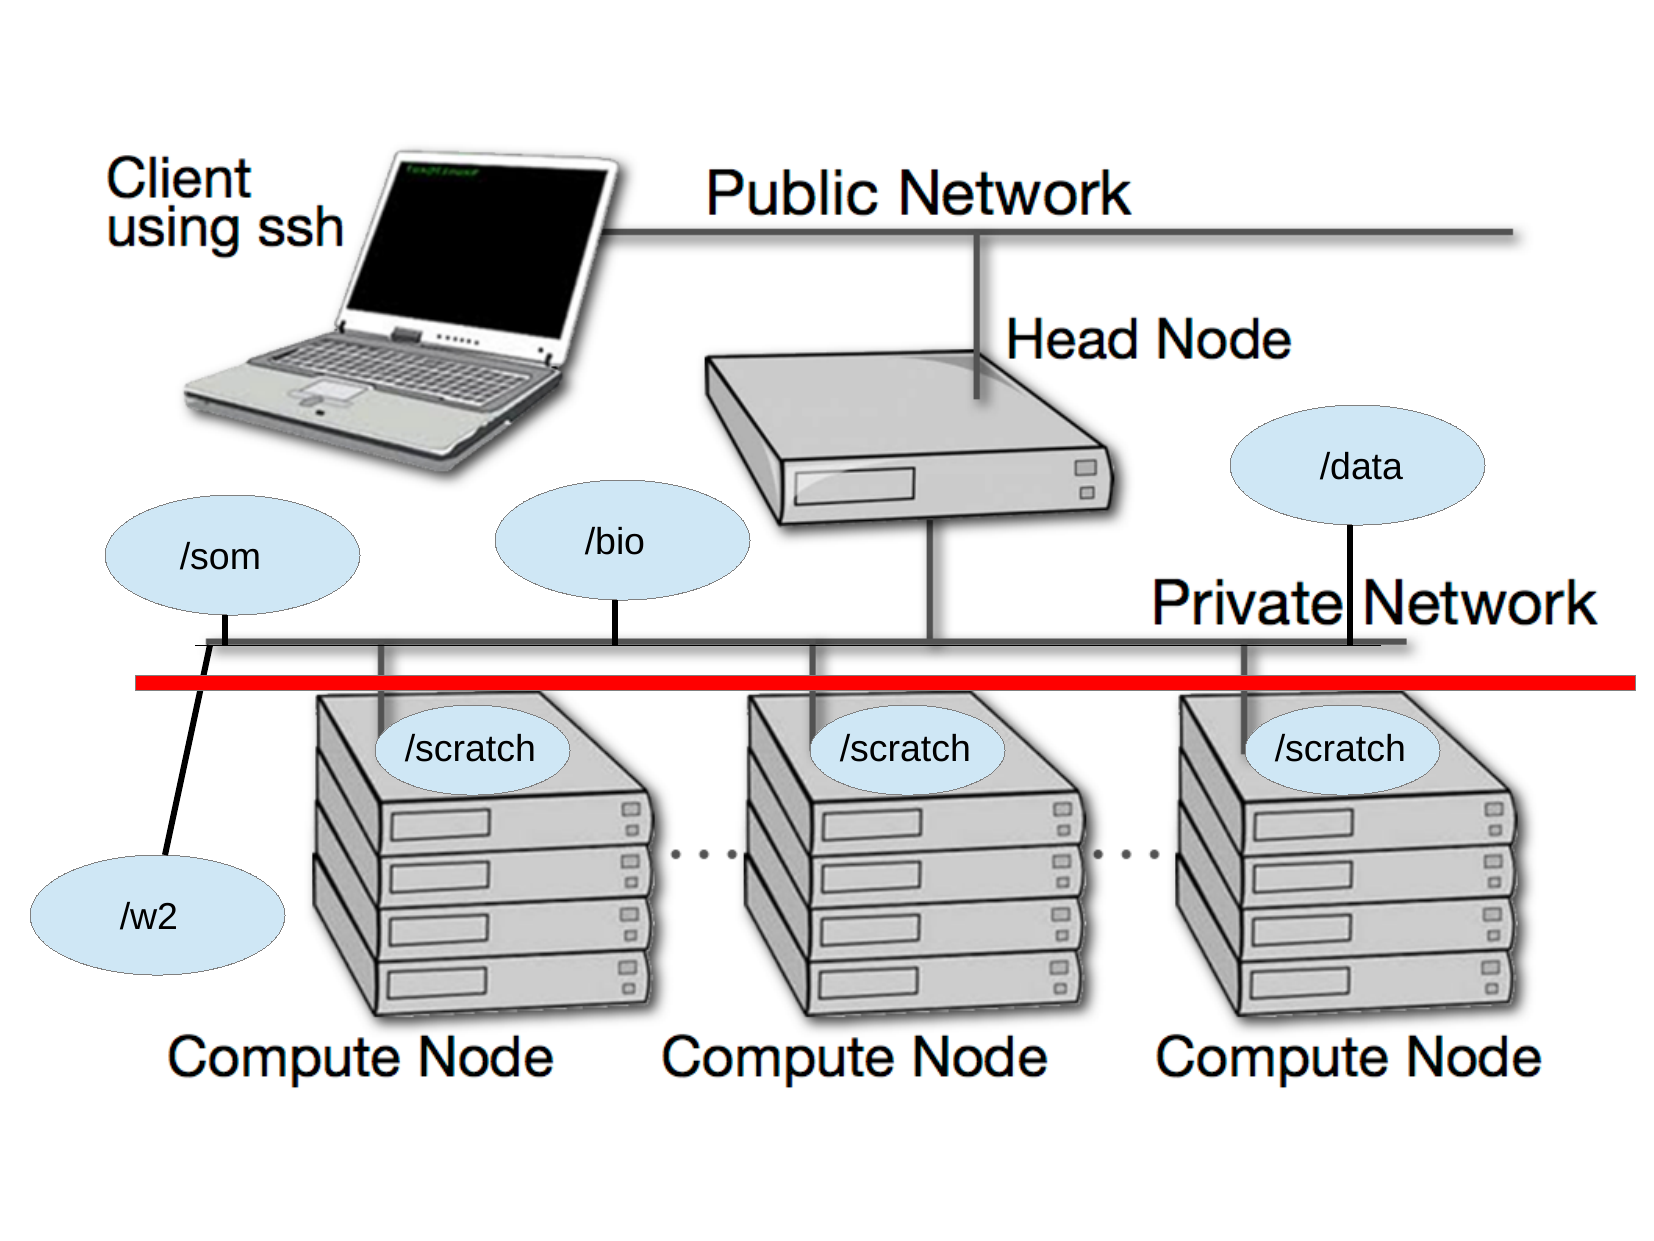

#
/data
/bio
/som
/scratch
/scratch
/scratch
/w2